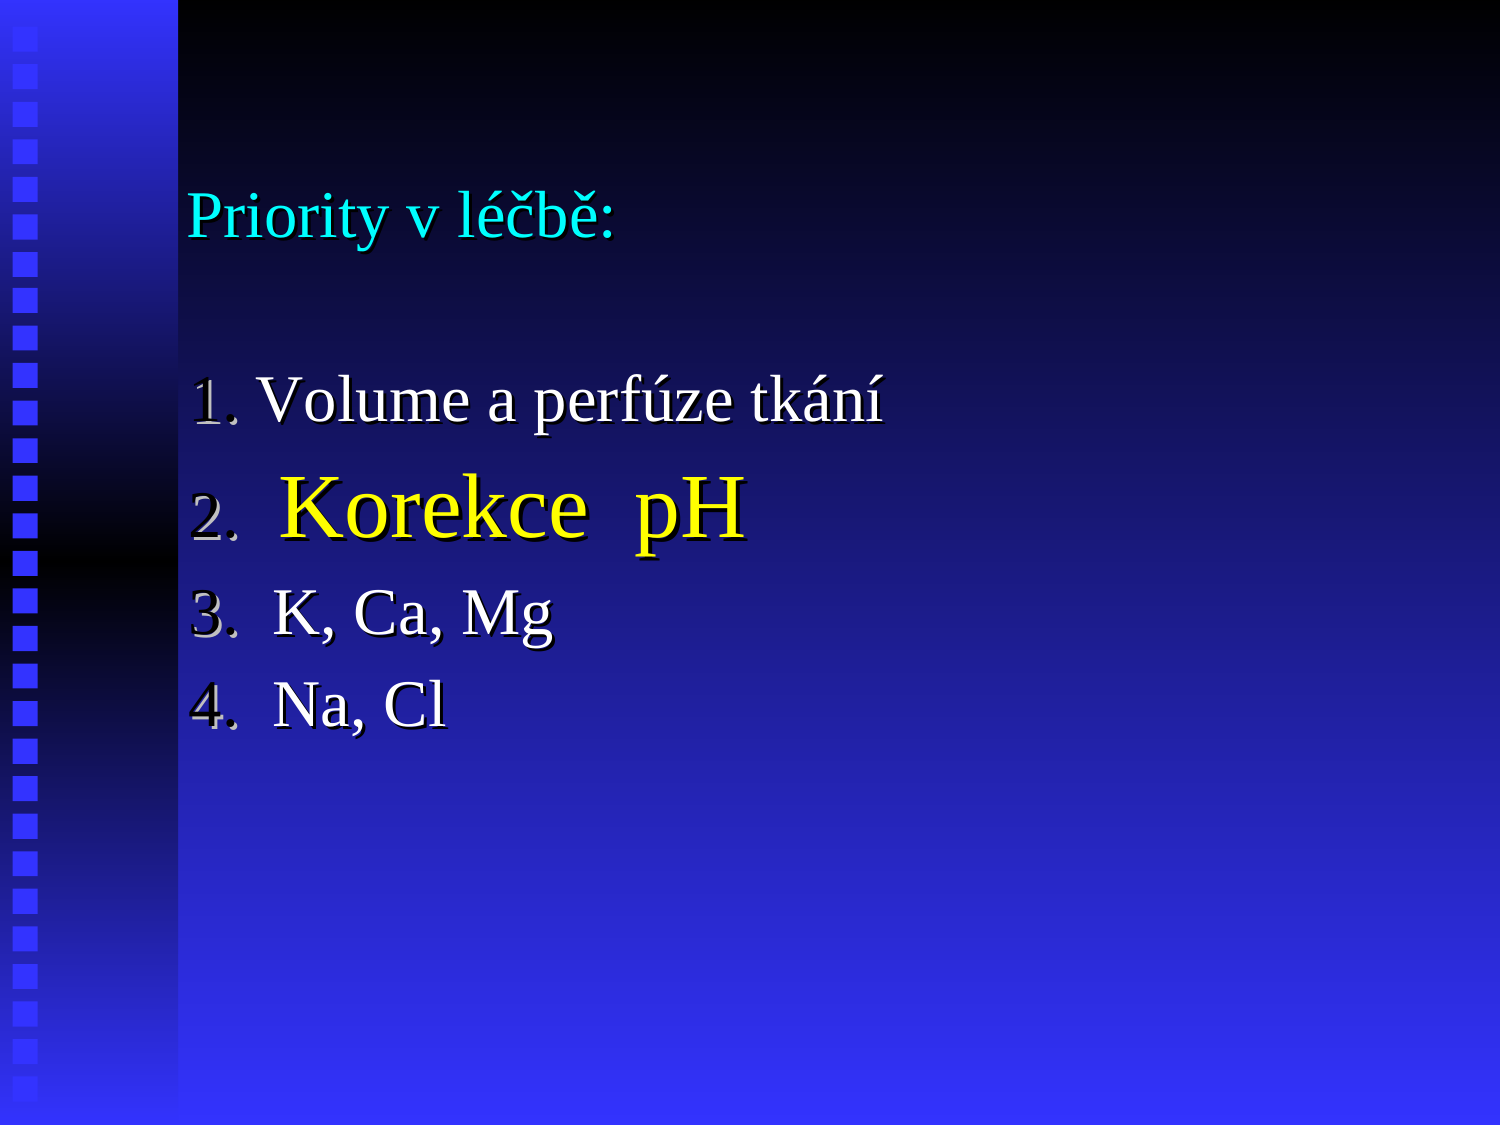

# Priority v léčbě:
 Volume a perfúze tkání
 Korekce pH
 K, Ca, Mg
 Na, Cl